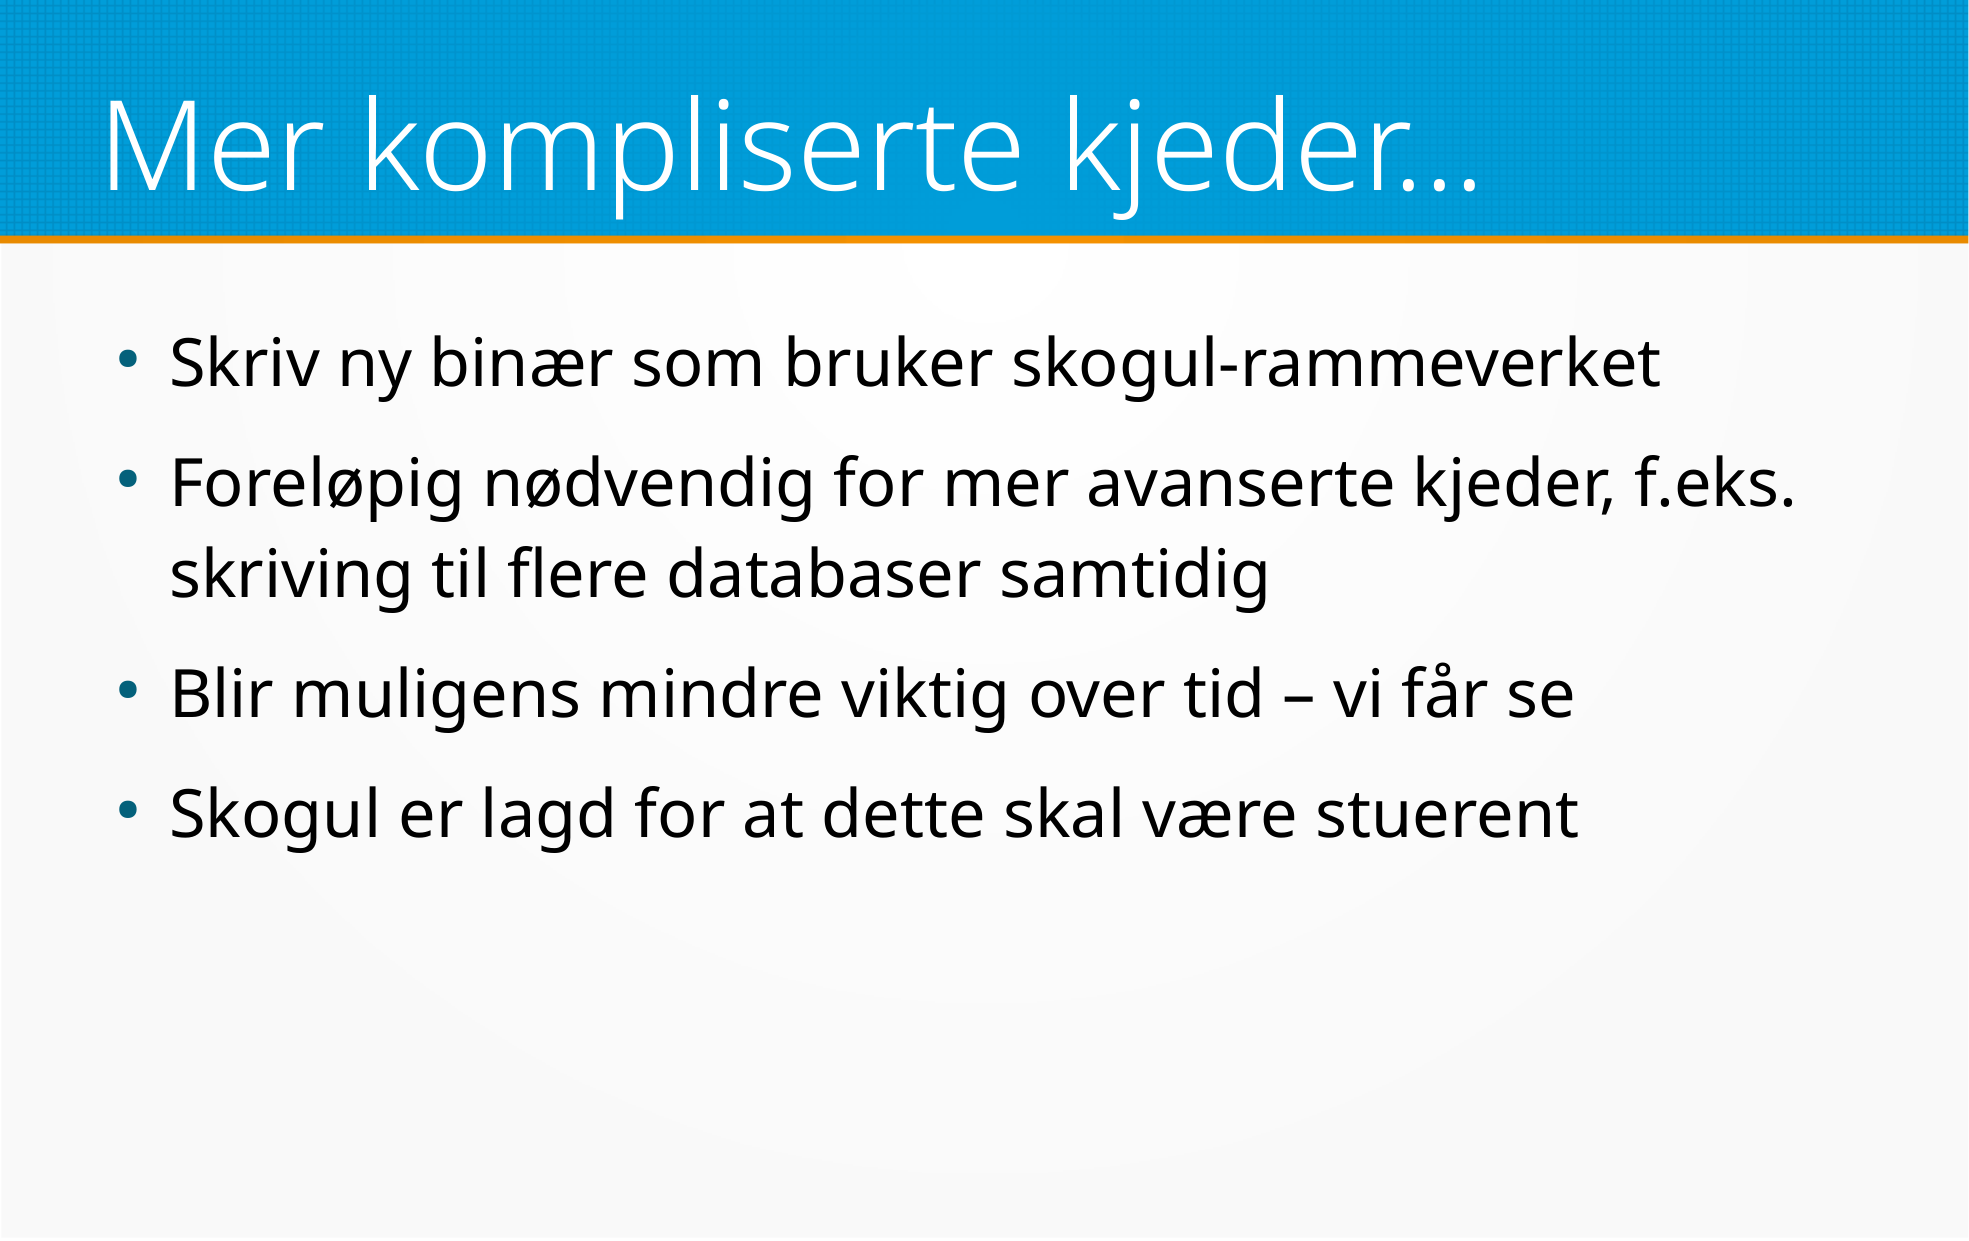

# Mer kompliserte kjeder...
Skriv ny binær som bruker skogul-rammeverket
Foreløpig nødvendig for mer avanserte kjeder, f.eks. skriving til flere databaser samtidig
Blir muligens mindre viktig over tid – vi får se
Skogul er lagd for at dette skal være stuerent